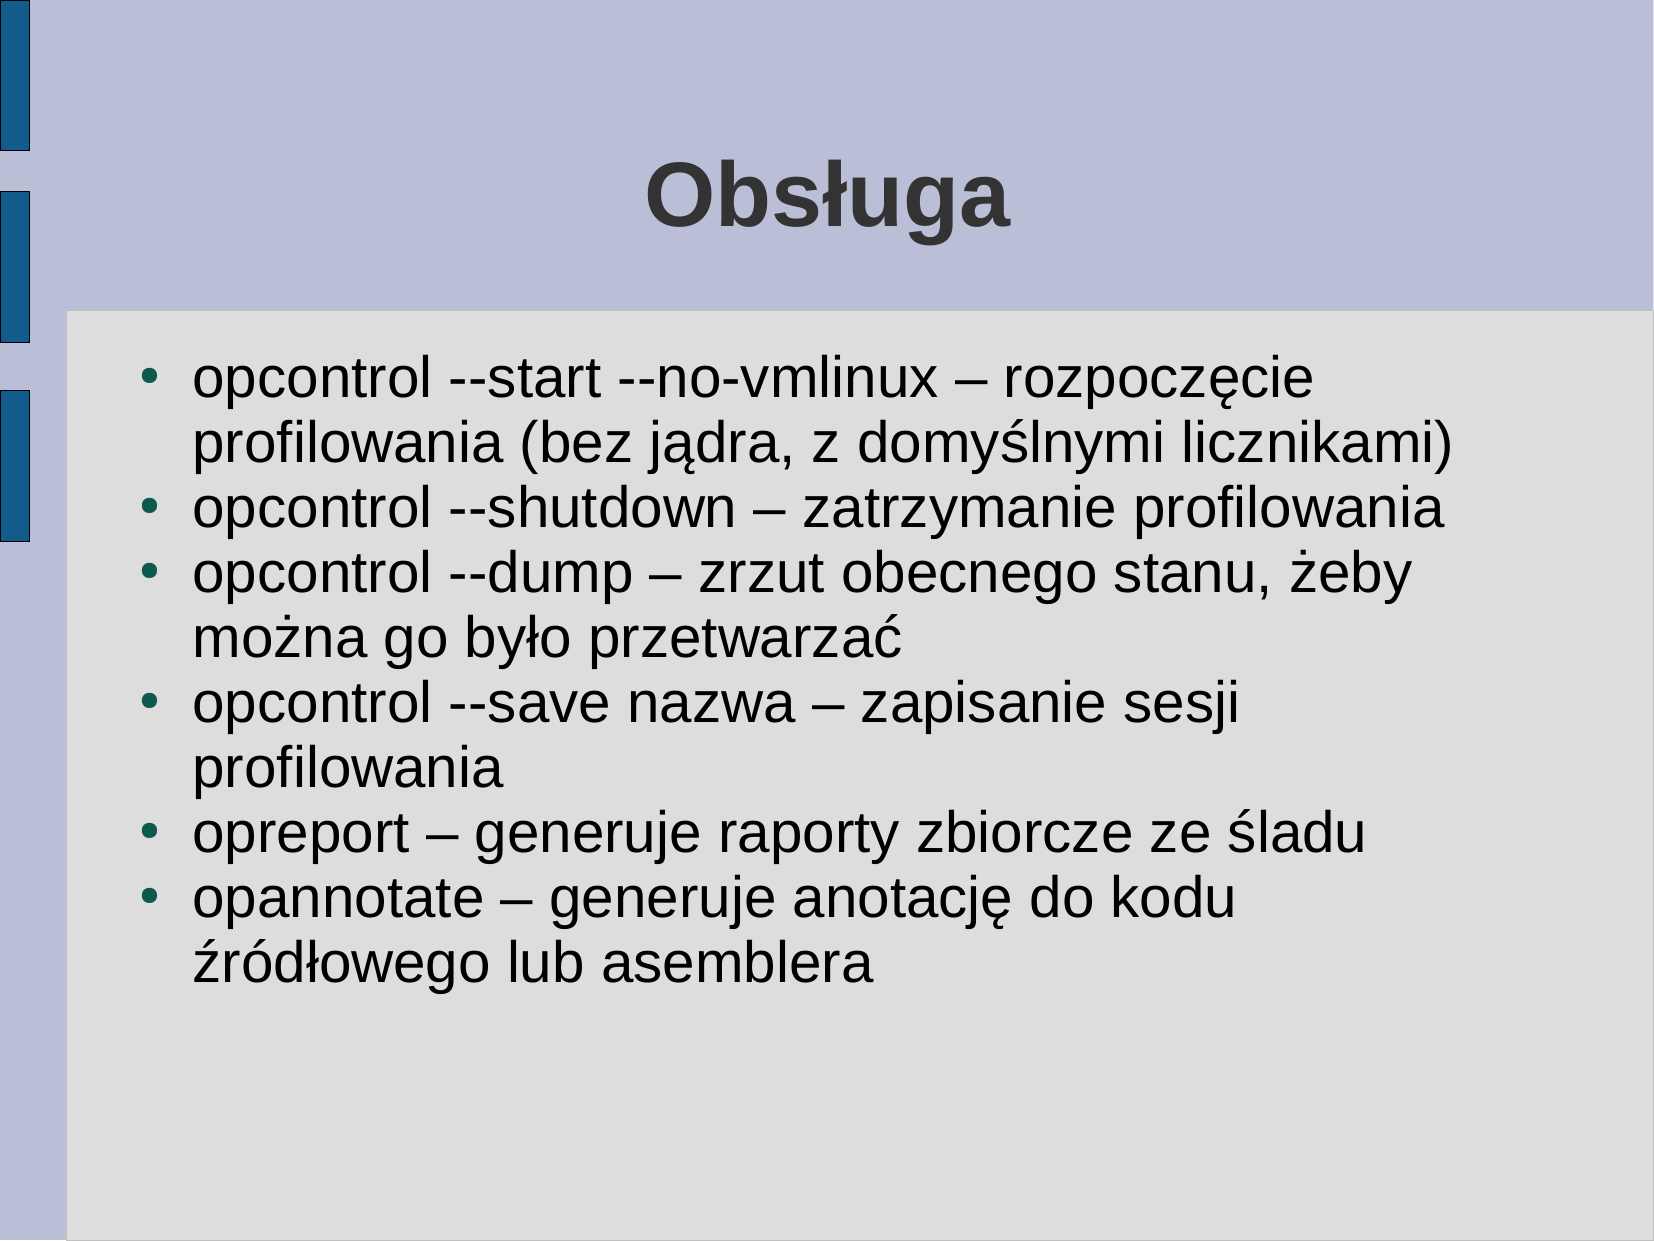

# Obsługa
opcontrol --start --no-vmlinux – rozpoczęcie profilowania (bez jądra, z domyślnymi licznikami)
opcontrol --shutdown – zatrzymanie profilowania
opcontrol --dump – zrzut obecnego stanu, żeby można go było przetwarzać
opcontrol --save nazwa – zapisanie sesji profilowania
opreport – generuje raporty zbiorcze ze śladu
opannotate – generuje anotację do kodu źródłowego lub asemblera